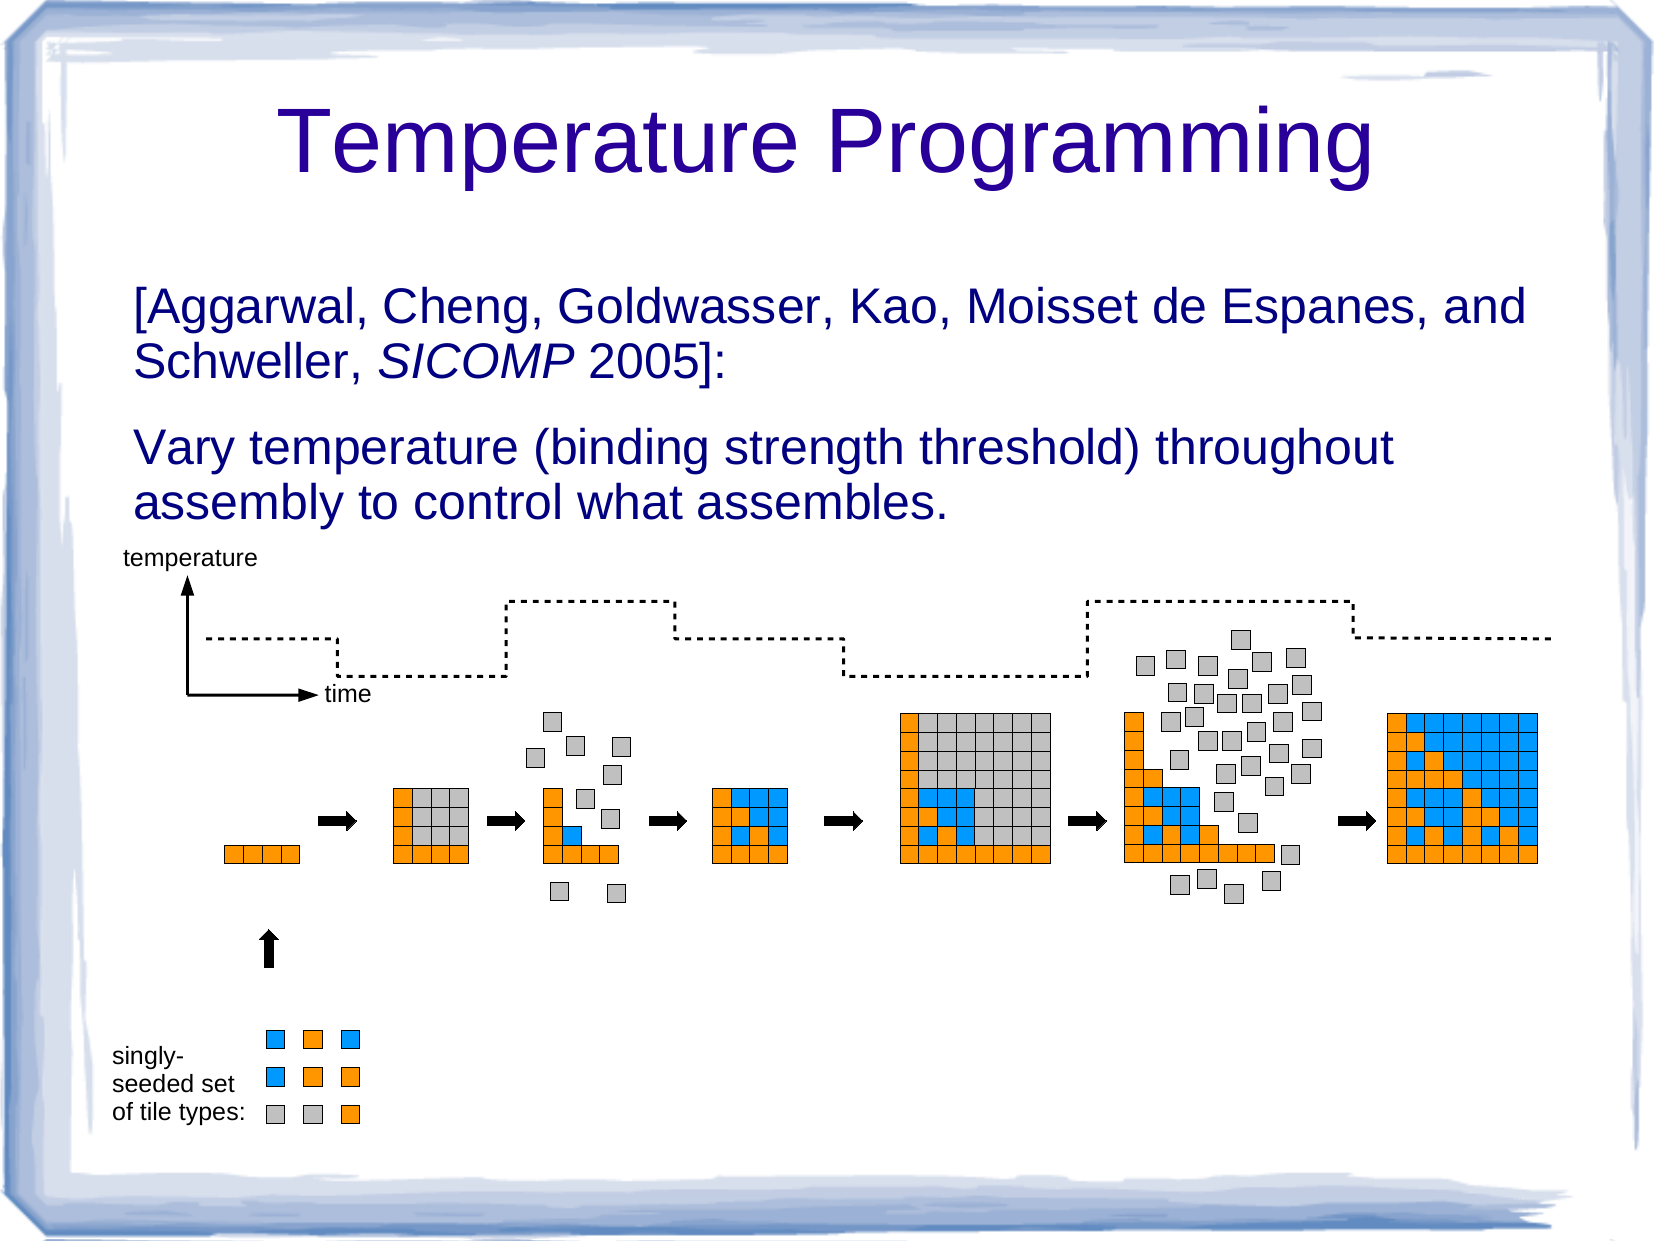

# Temperature Programming
[Aggarwal, Cheng, Goldwasser, Kao, Moisset de Espanes, and Schweller, SICOMP 2005]:
Vary temperature (binding strength threshold) throughout assembly to control what assembles.
temperature
time
singly-seeded set of tile types: